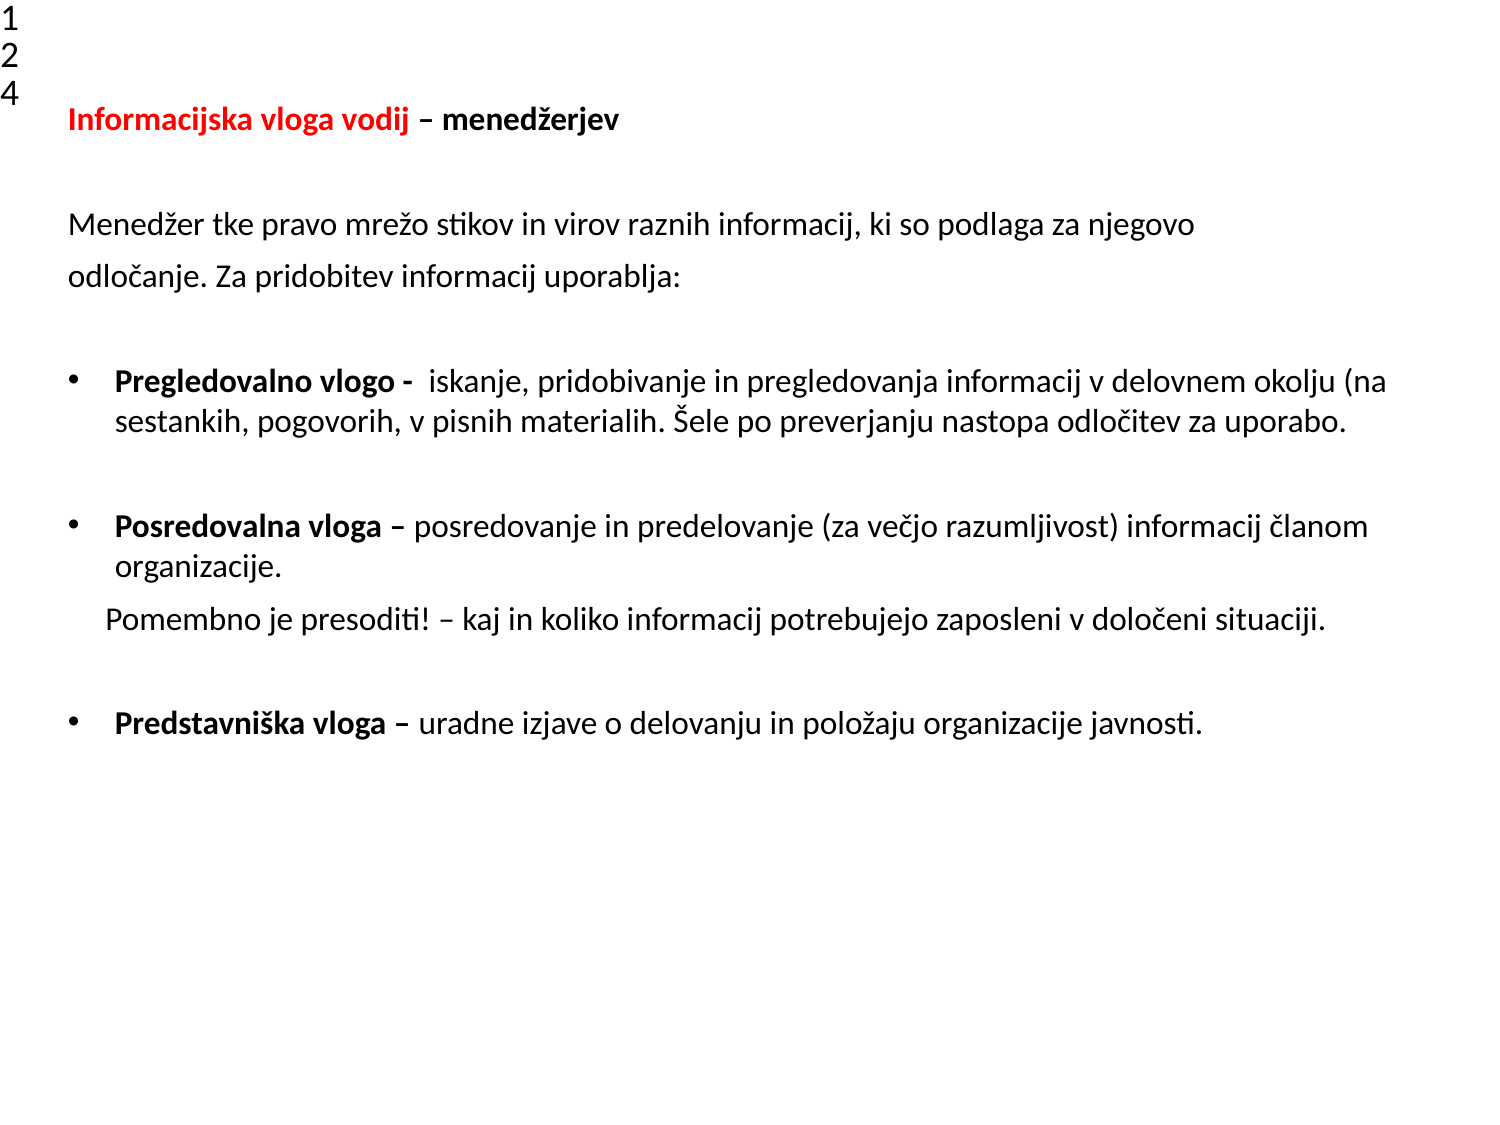

Informacijska vloga vodij – menedžerjev
Menedžer tke pravo mrežo stikov in virov raznih informacij, ki so podlaga za njegovo
odločanje. Za pridobitev informacij uporablja:
Pregledovalno vlogo - iskanje, pridobivanje in pregledovanja informacij v delovnem okolju (na sestankih, pogovorih, v pisnih materialih. Šele po preverjanju nastopa odločitev za uporabo.
Posredovalna vloga – posredovanje in predelovanje (za večjo razumljivost) informacij članom organizacije.
 Pomembno je presoditi! – kaj in koliko informacij potrebujejo zaposleni v določeni situaciji.
Predstavniška vloga – uradne izjave o delovanju in položaju organizacije javnosti.